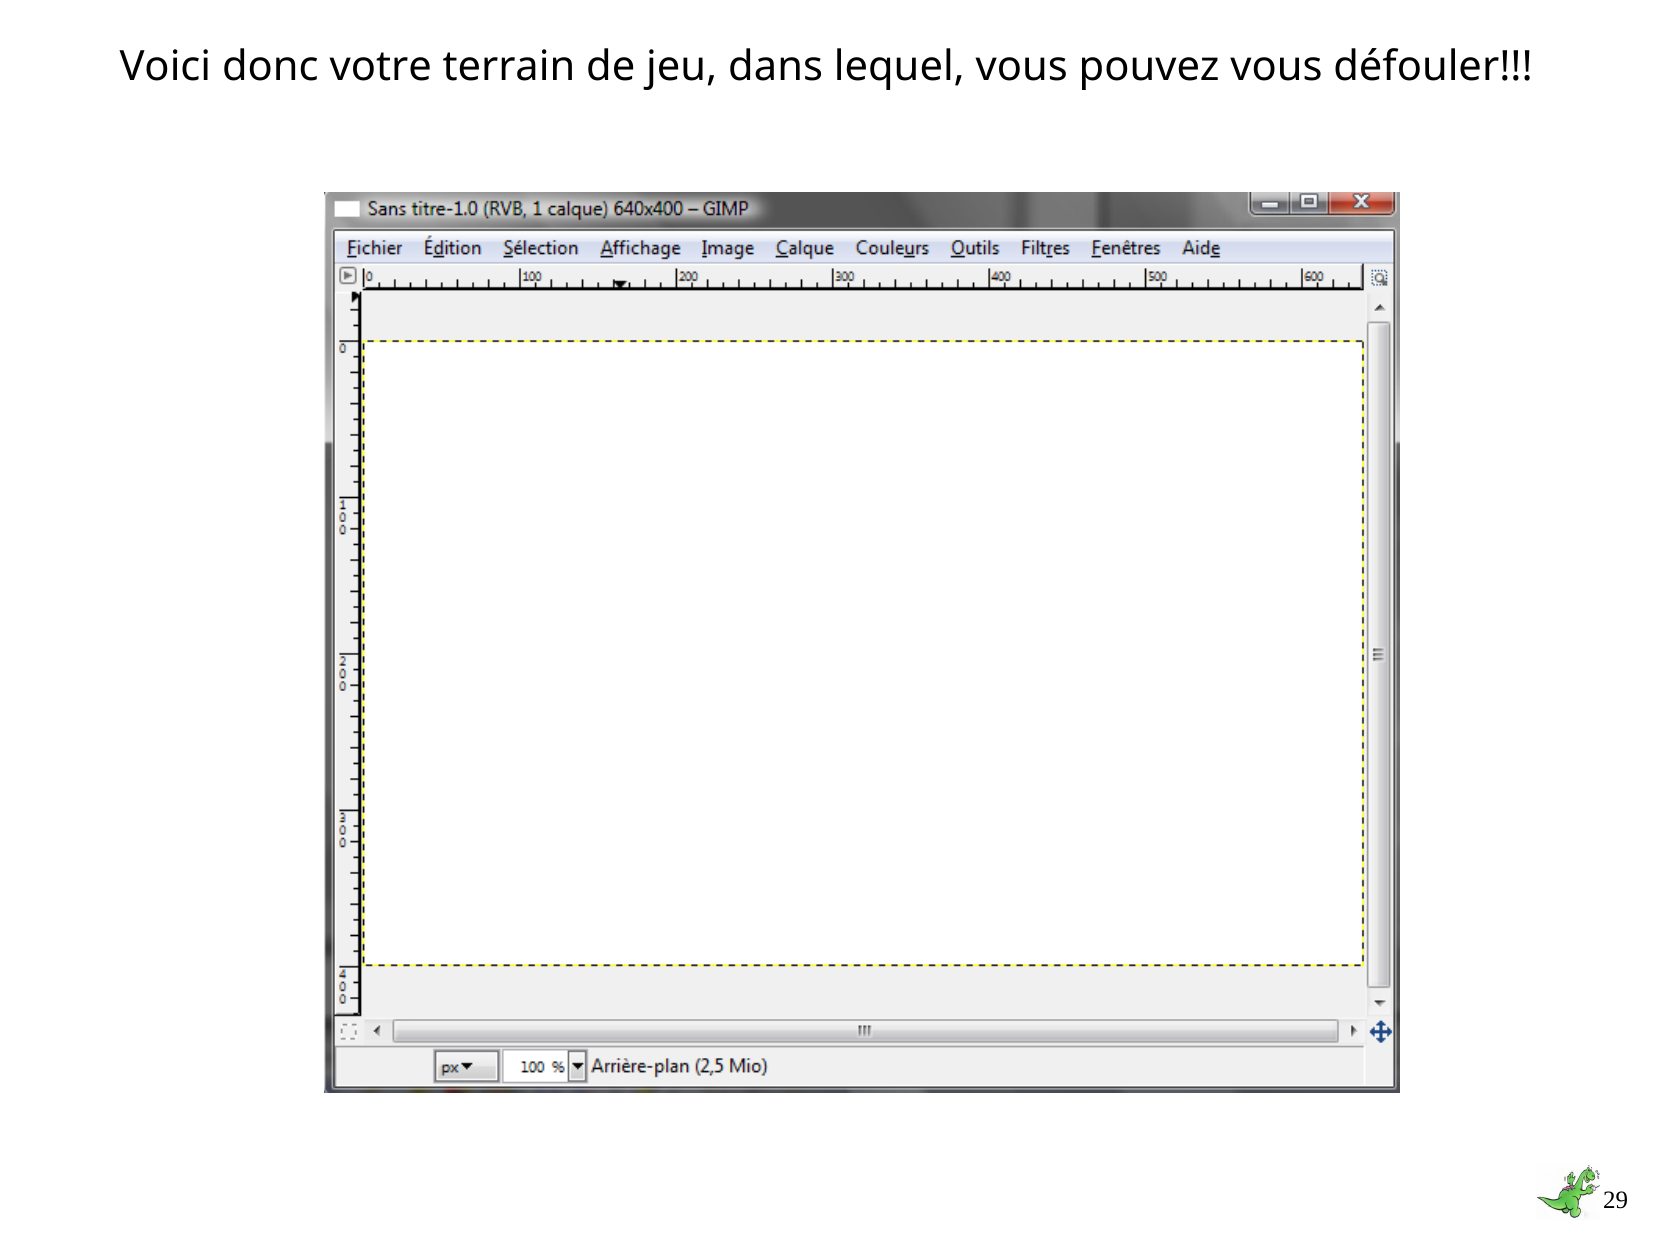

Voici donc votre terrain de jeu, dans lequel, vous pouvez vous défouler!!!
29